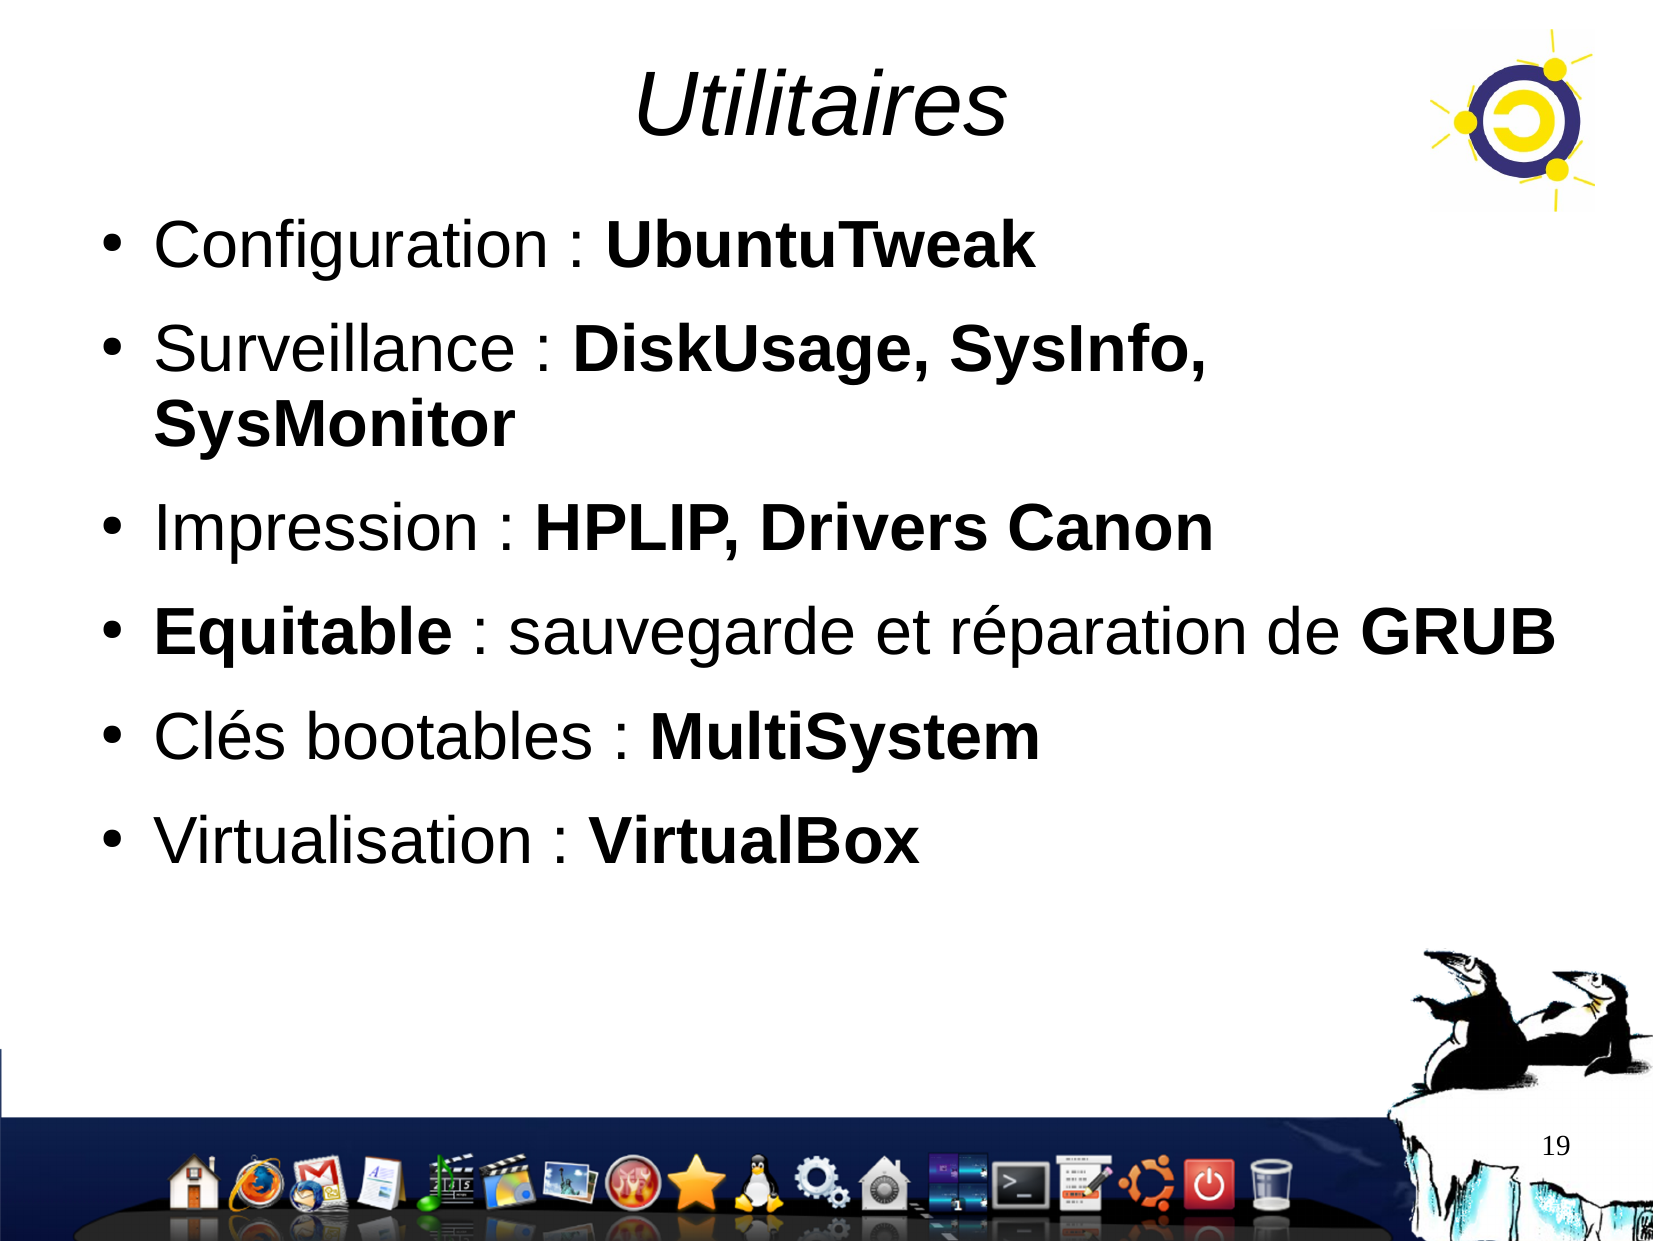

# Utilitaires
Configuration : UbuntuTweak
Surveillance : DiskUsage, SysInfo, SysMonitor
Impression : HPLIP, Drivers Canon
Equitable : sauvegarde et réparation de GRUB
Clés bootables : MultiSystem
Virtualisation : VirtualBox
19